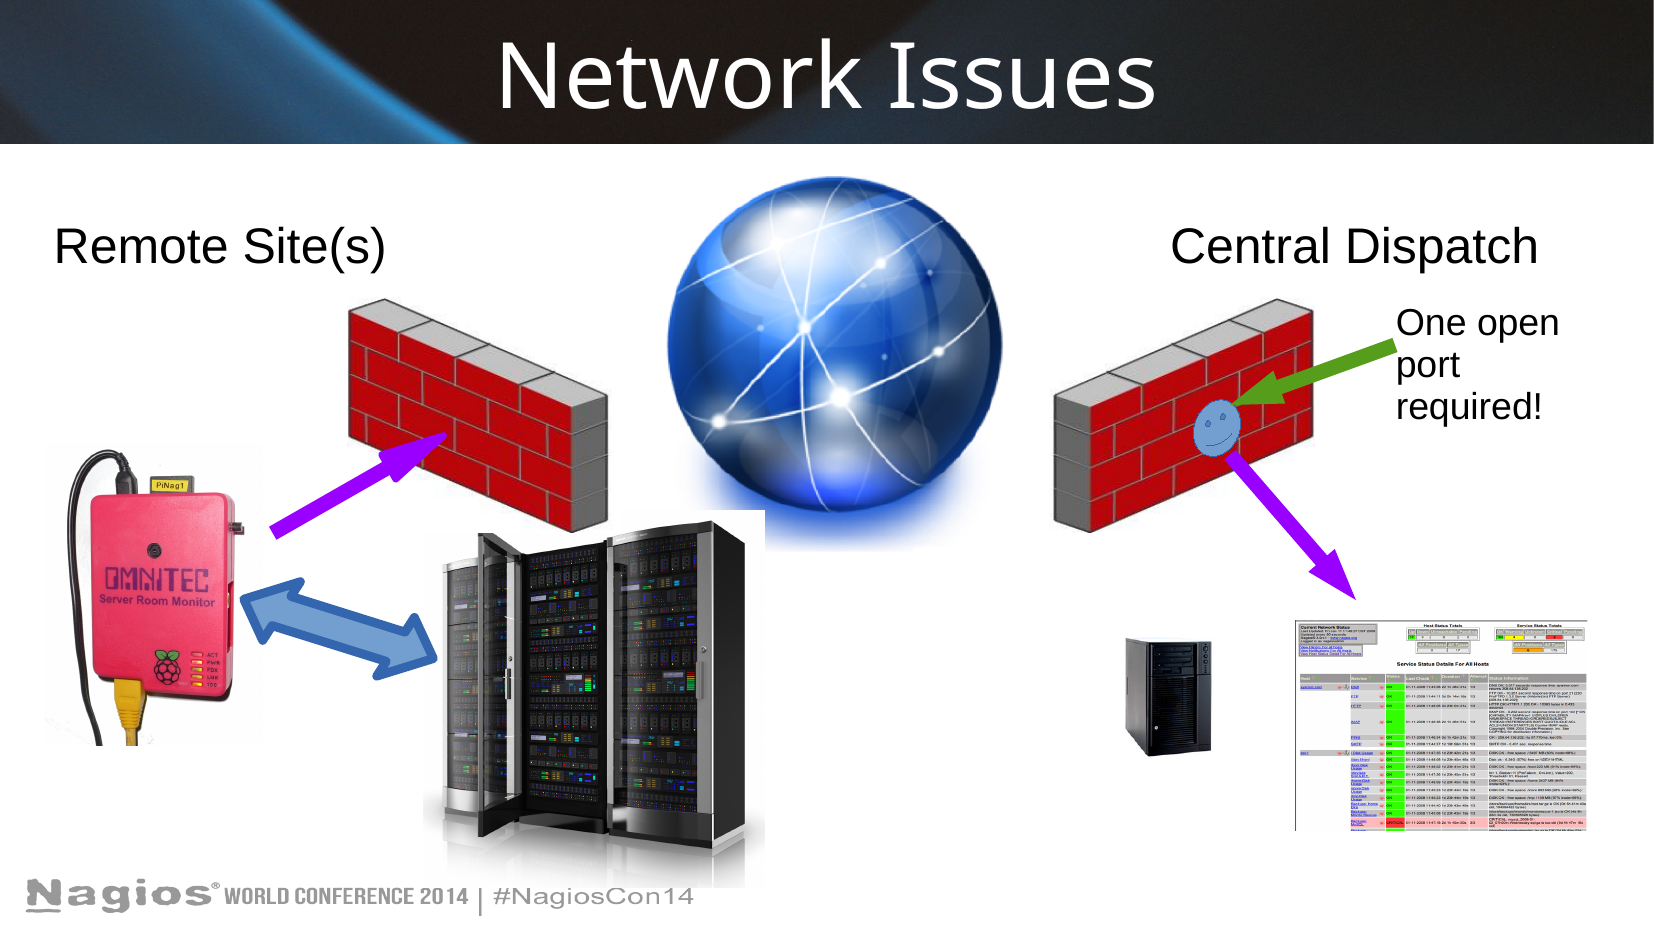

# Network Issues
Remote Site(s)
Central Dispatch
One open
port
required!